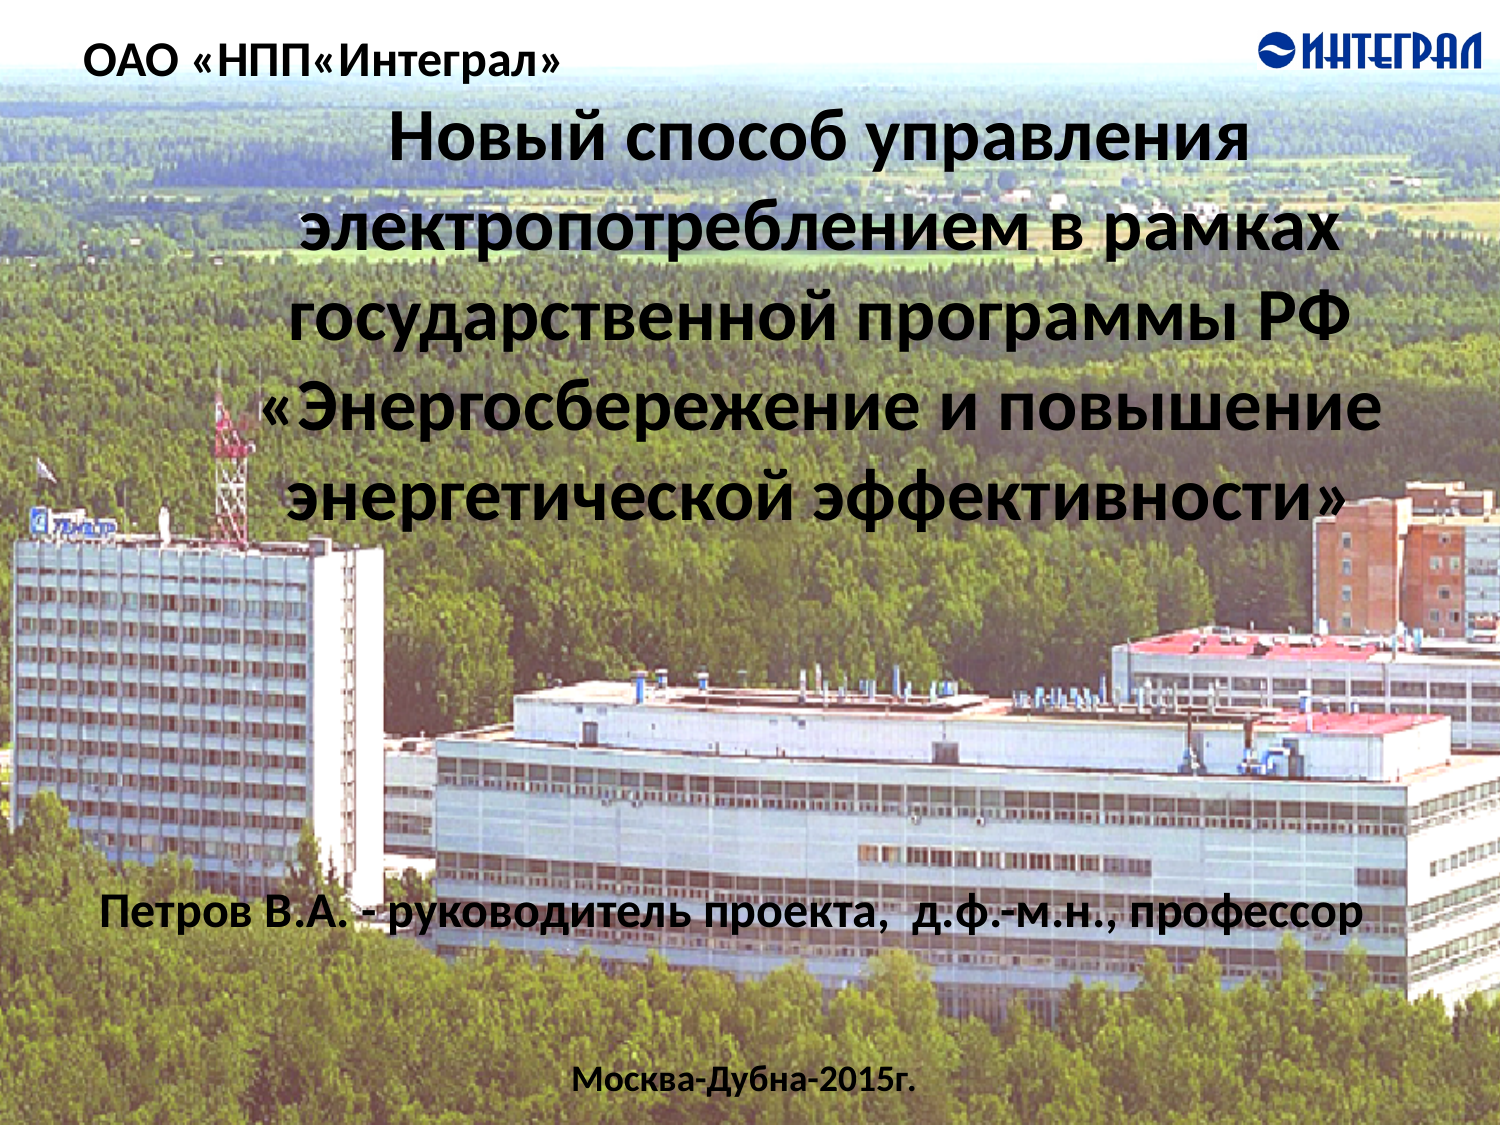

ОАО «НПП«Интеграл»
Новый способ управления электропотреблением в рамках государственной программы РФ «Энергосбережение и повышение энергетической эффективности»
Петров В.А. - руководитель проекта, д.ф.-м.н., профессор
Москва-Дубна-2015г.